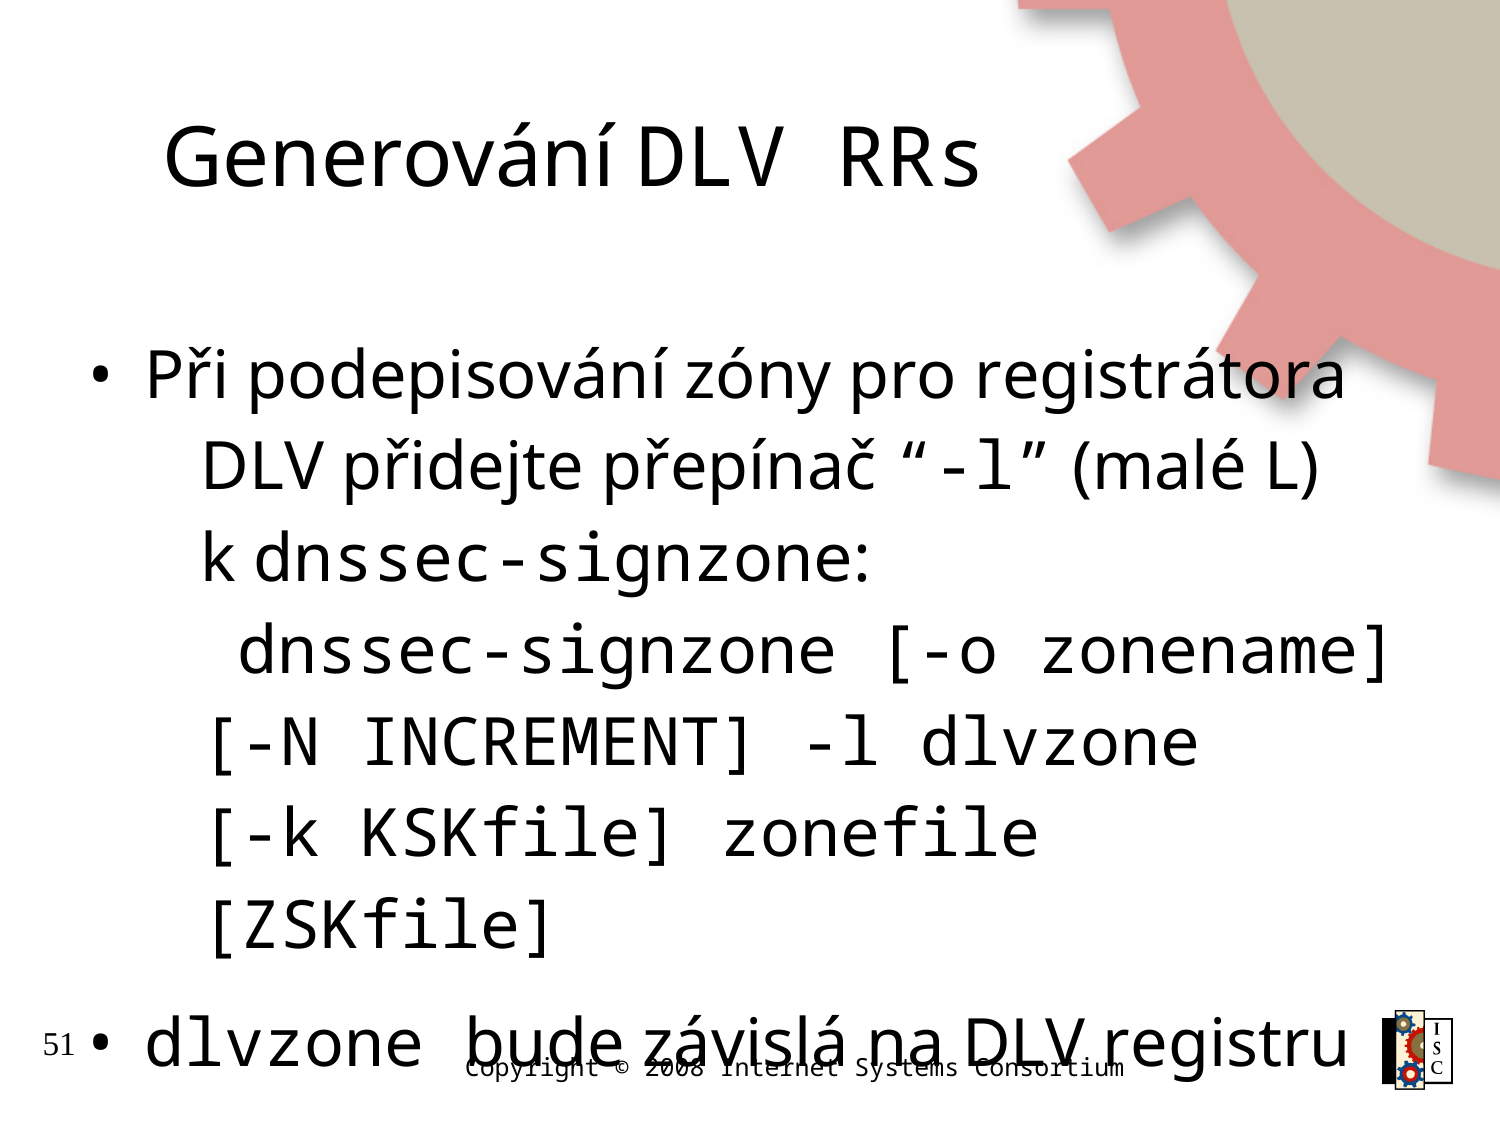

# Generování DLV RRs
Při podepisování zóny pro registrátora DLV přidejte přepínač “‑l” (malé L) k dnssec‑signzone:
adnssec‑signzone [-o zonename]
[-N INCREMENT] -l dlvzone
[-k KSKfile] zonefile [ZSKfile]
dlvzone bude závislá na DLV registru